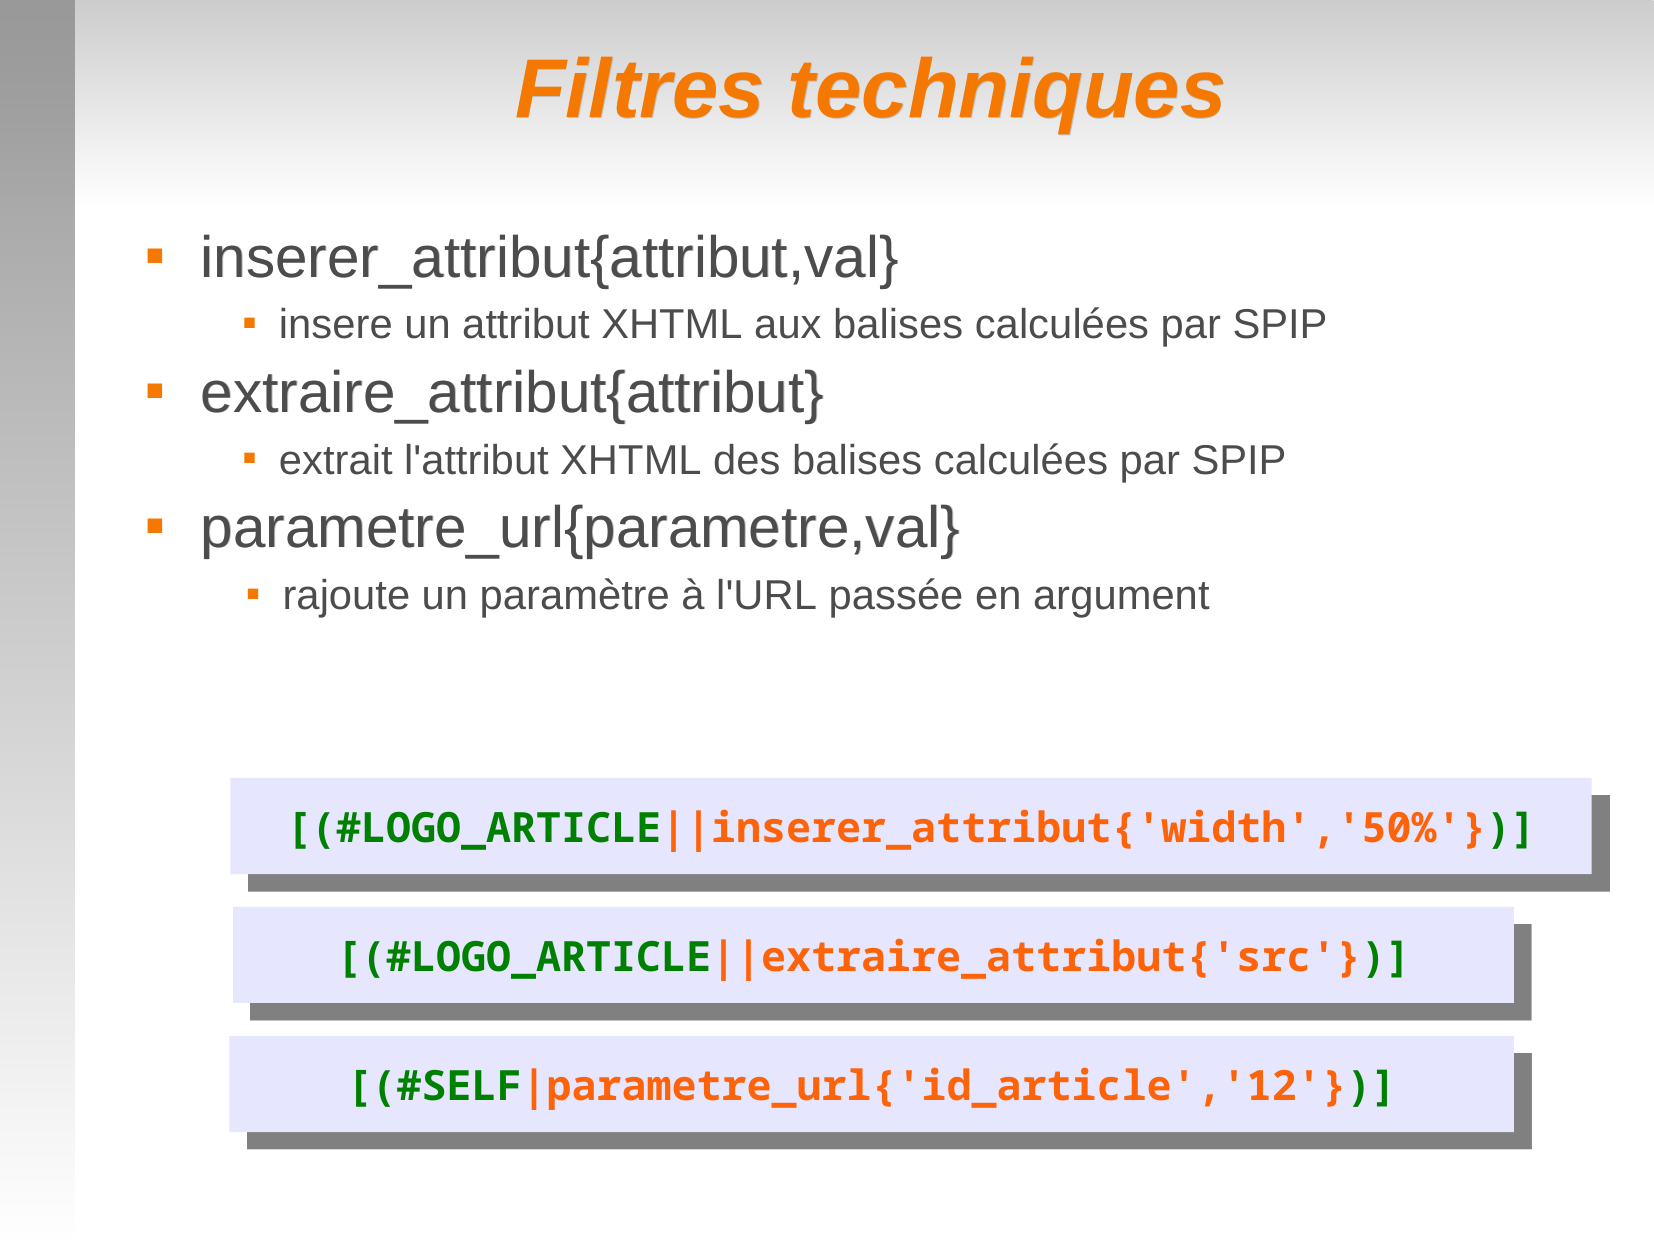

# Filtres techniques
inserer_attribut{attribut,val}
insere un attribut XHTML aux balises calculées par SPIP
extraire_attribut{attribut}
extrait l'attribut XHTML des balises calculées par SPIP
parametre_url{parametre,val}
rajoute un paramètre à l'URL passée en argument
[(#LOGO_ARTICLE||inserer_attribut{'width','50%'})]
[(#LOGO_ARTICLE||extraire_attribut{'src'})]
[(#SELF|parametre_url{'id_article','12'})]